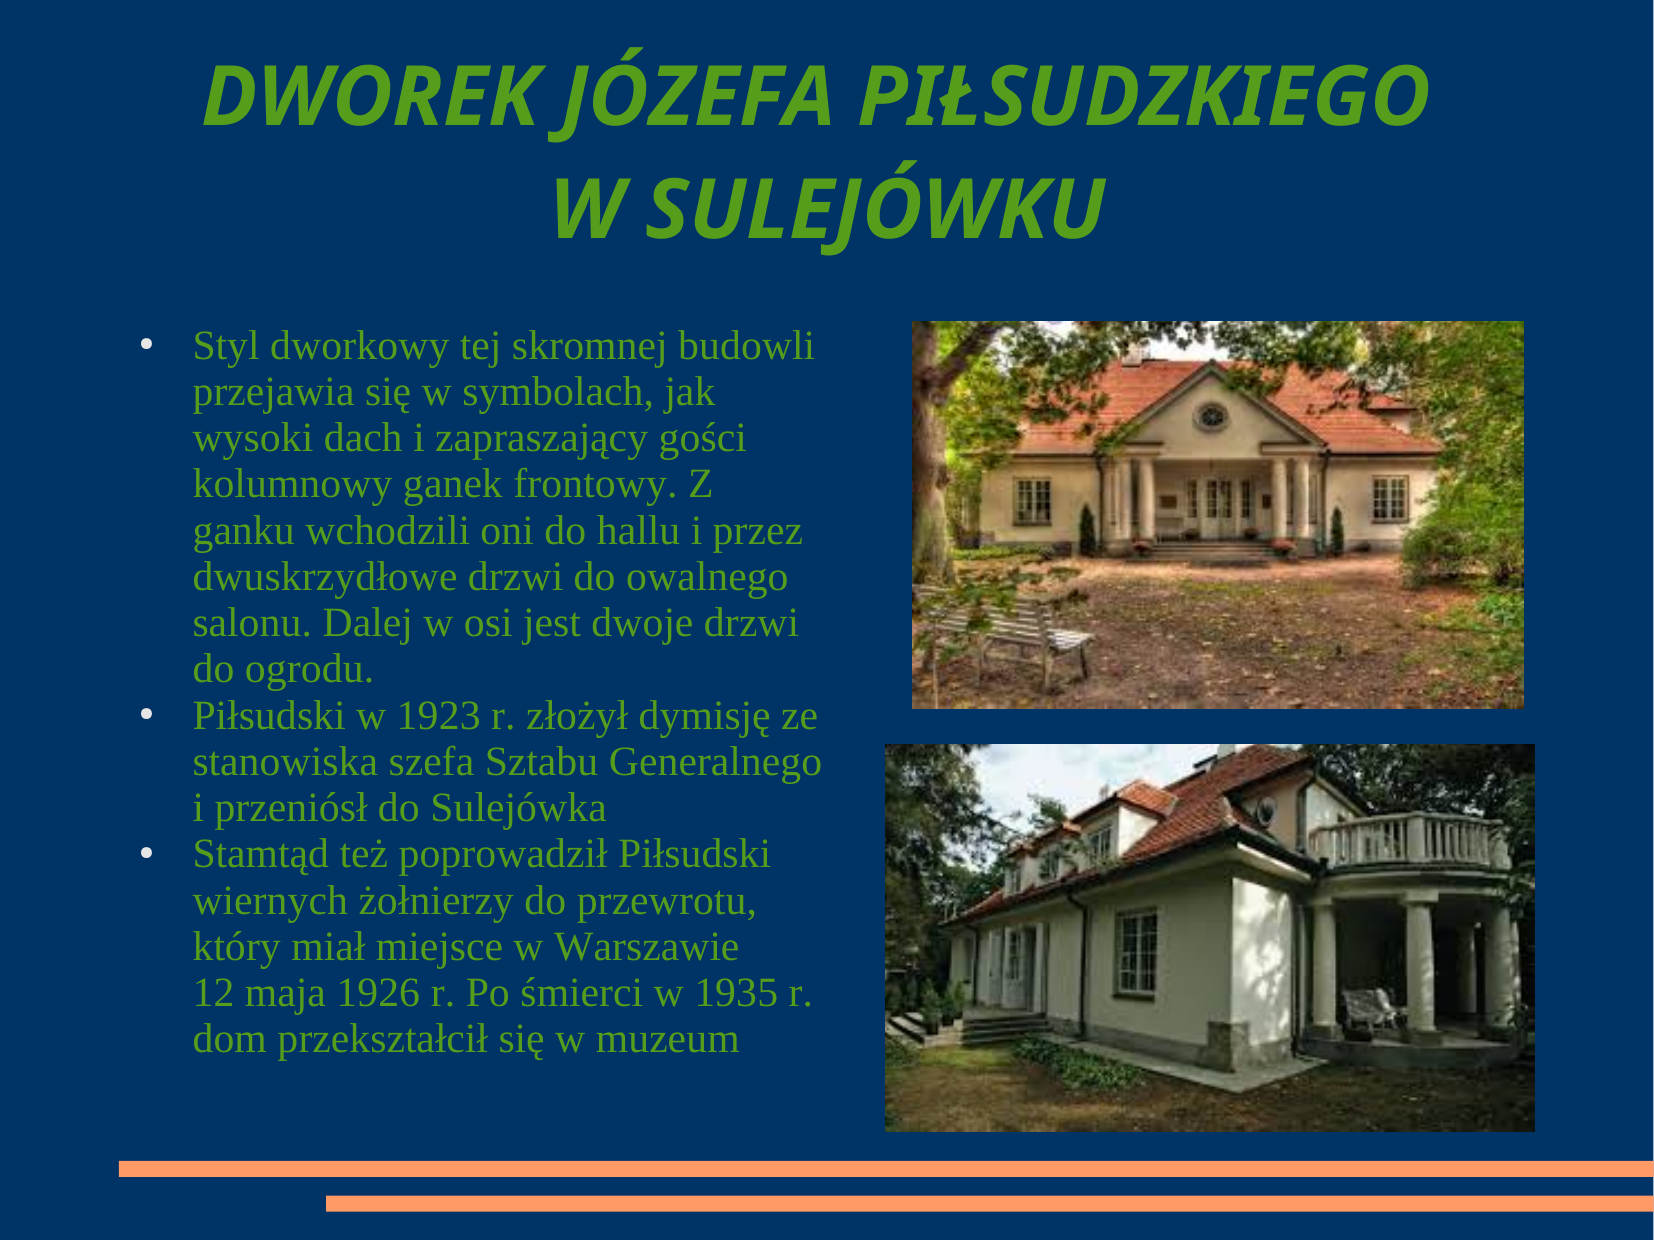

# DWOREK JÓZEFA PIŁSUDZKIEGO W SULEJÓWKU
Styl dworkowy tej skromnej budowli przejawia się w symbolach, jak wysoki dach i zapraszający gości kolumnowy ganek frontowy. Z ganku wchodzili oni do hallu i przez dwuskrzydłowe drzwi do owalnego salonu. Dalej w osi jest dwoje drzwi do ogrodu.
Piłsudski w 1923 r. złożył dymisję ze stanowiska szefa Sztabu Generalnego i przeniósł do Sulejówka
Stamtąd też poprowadził Piłsudski wiernych żołnierzy do przewrotu, który miał miejsce w Warszawie
12 maja 1926 r. Po śmierci w 1935 r. dom przekształcił się w muzeum